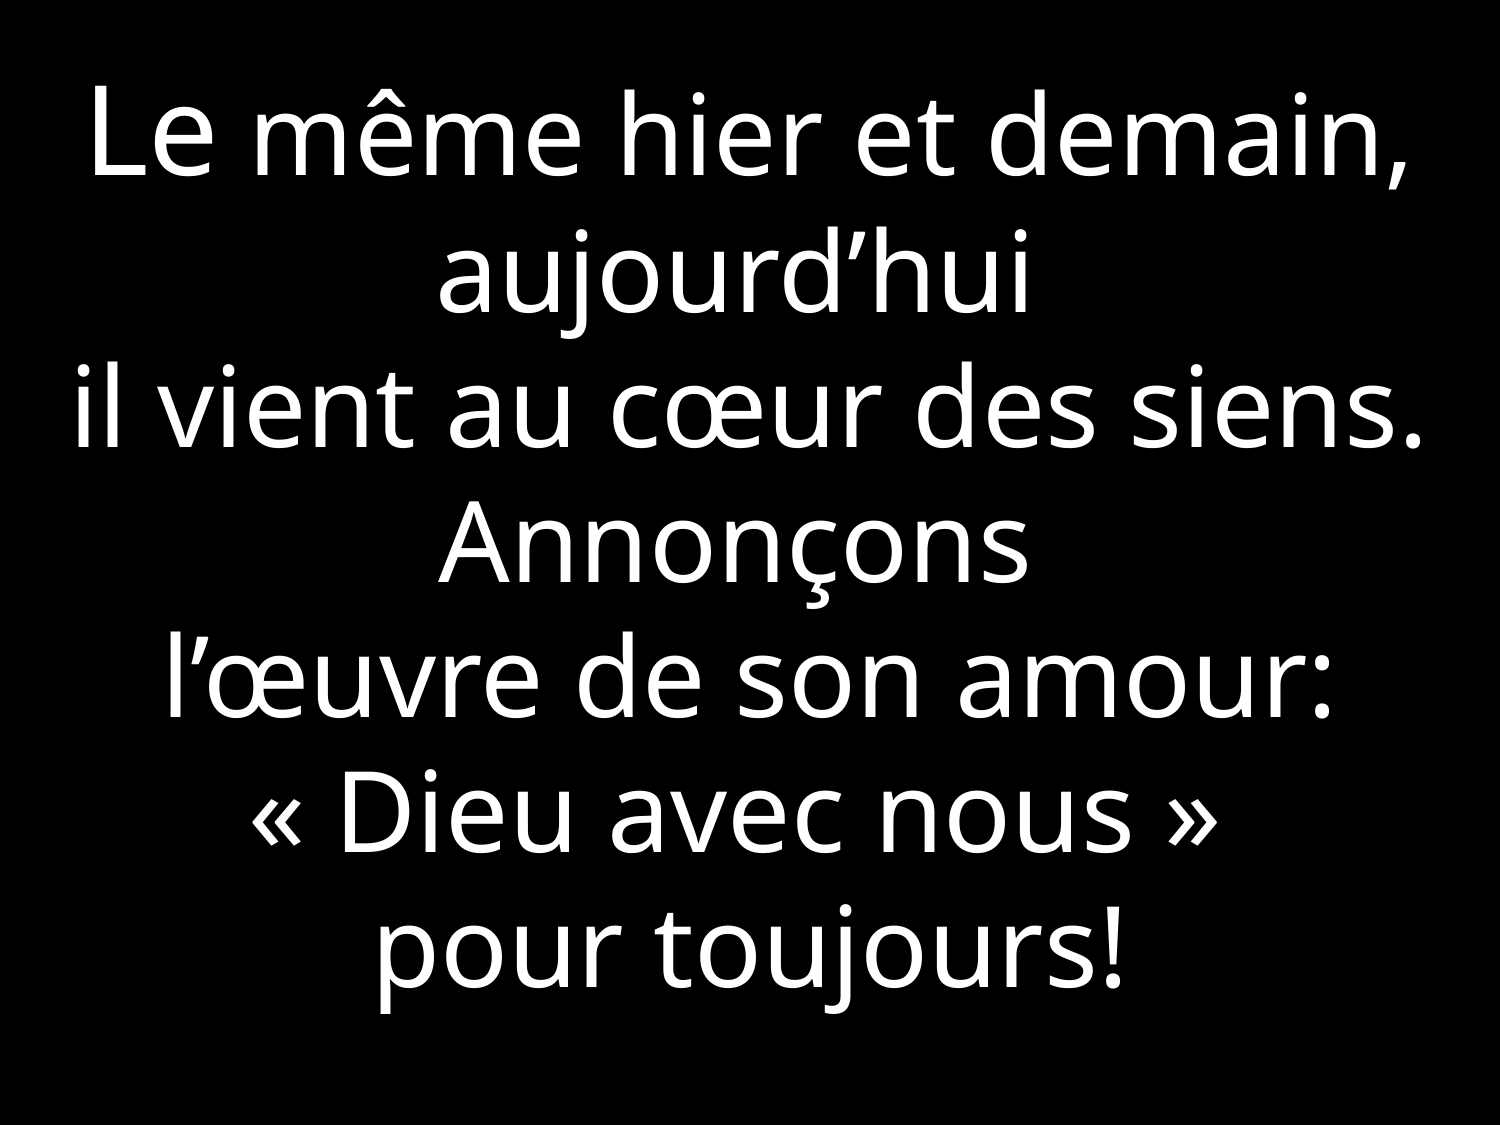

Le même hier et demain, aujourd’hui
il vient au cœur des siens. Annonçons
l’œuvre de son amour:
« Dieu avec nous »
pour toujours!
#